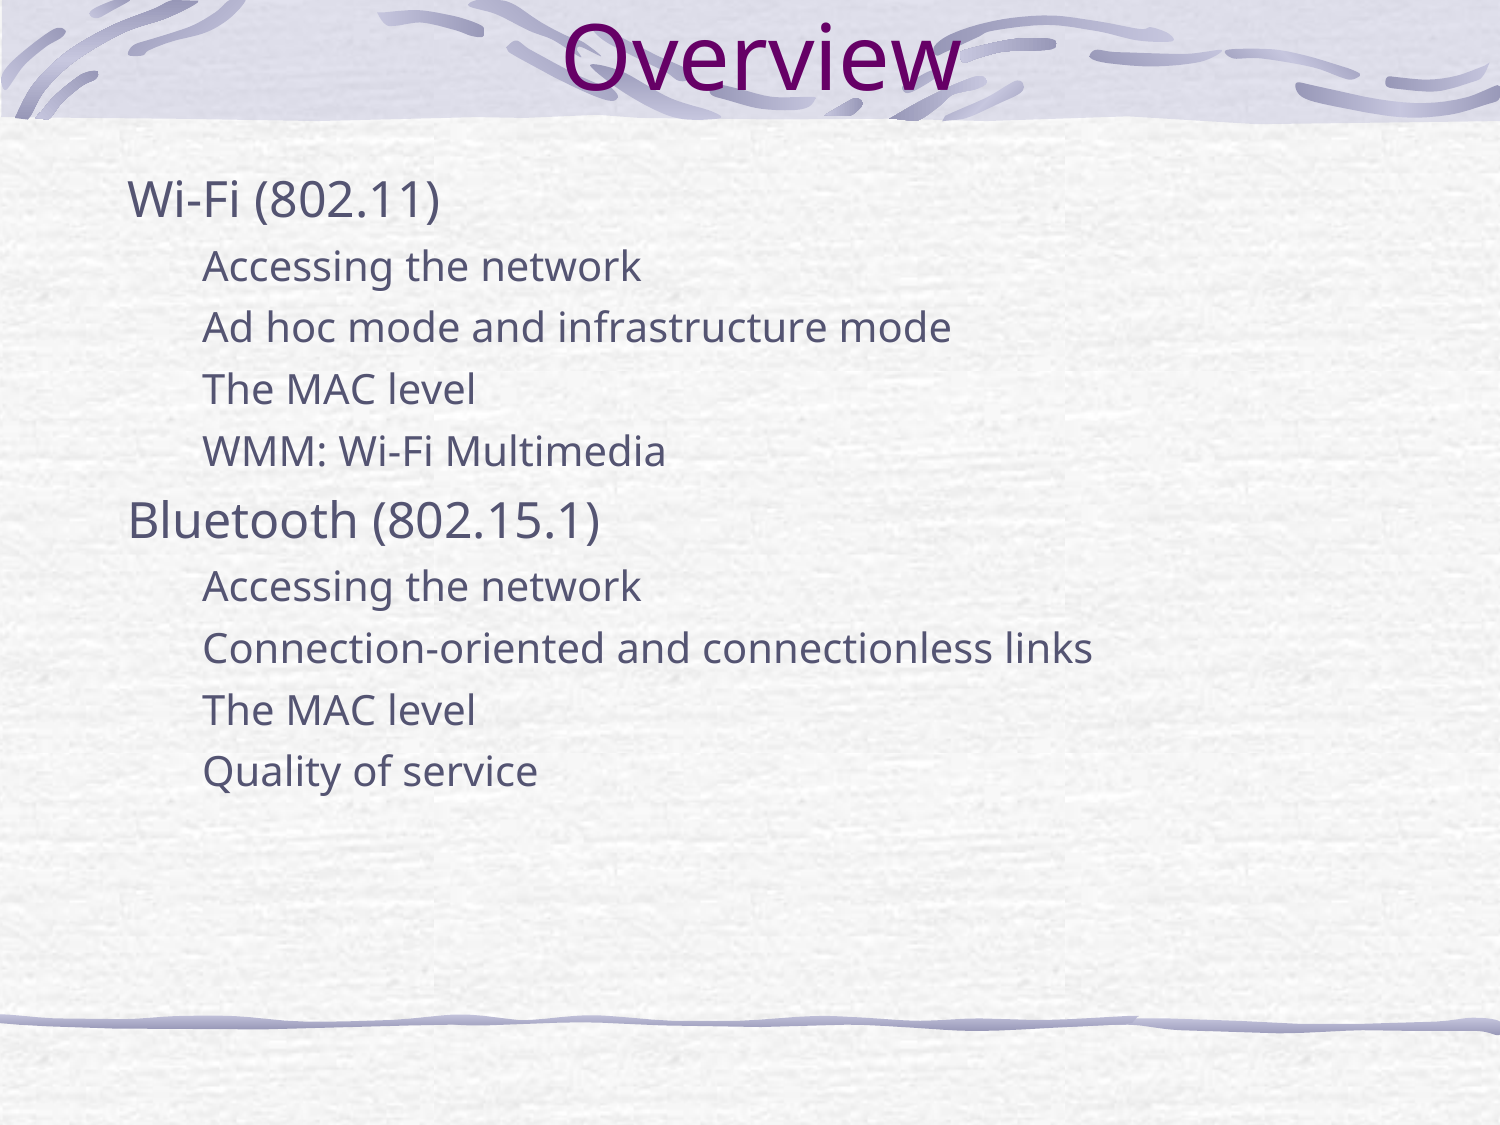

# Overview
Wi-Fi (802.11)
Accessing the network
Ad hoc mode and infrastructure mode
The MAC level
WMM: Wi-Fi Multimedia
Bluetooth (802.15.1)
Accessing the network
Connection-oriented and connectionless links
The MAC level
Quality of service